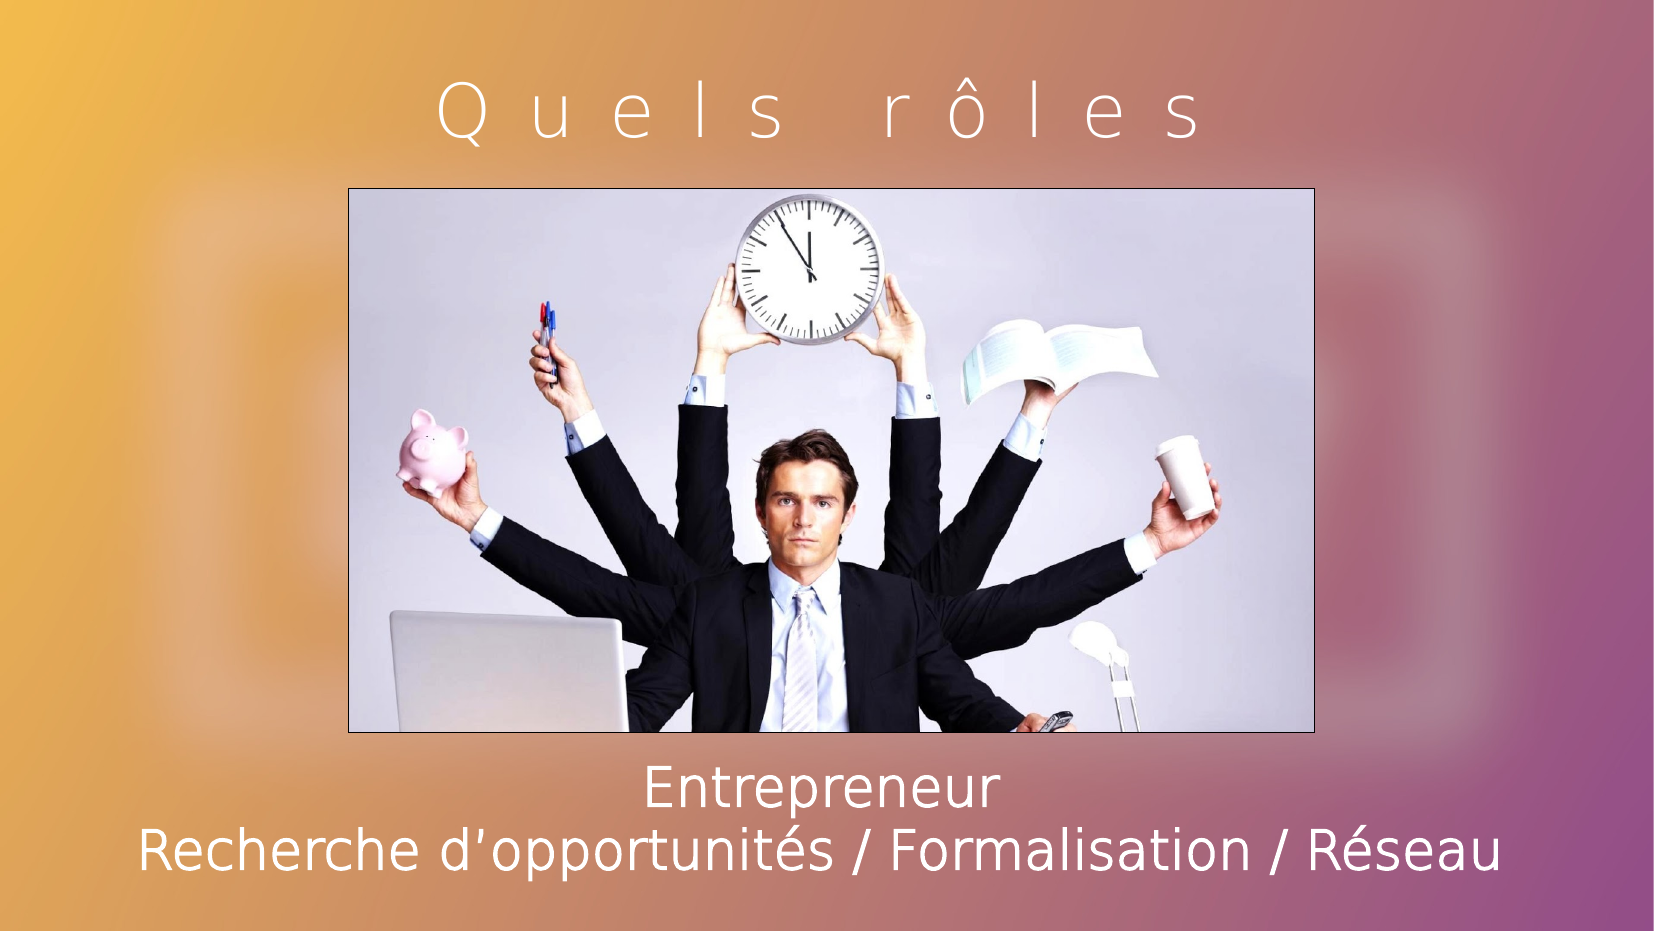

# Quels rôles
Entrepreneur
Recherche d’opportunités / Formalisation / Réseau